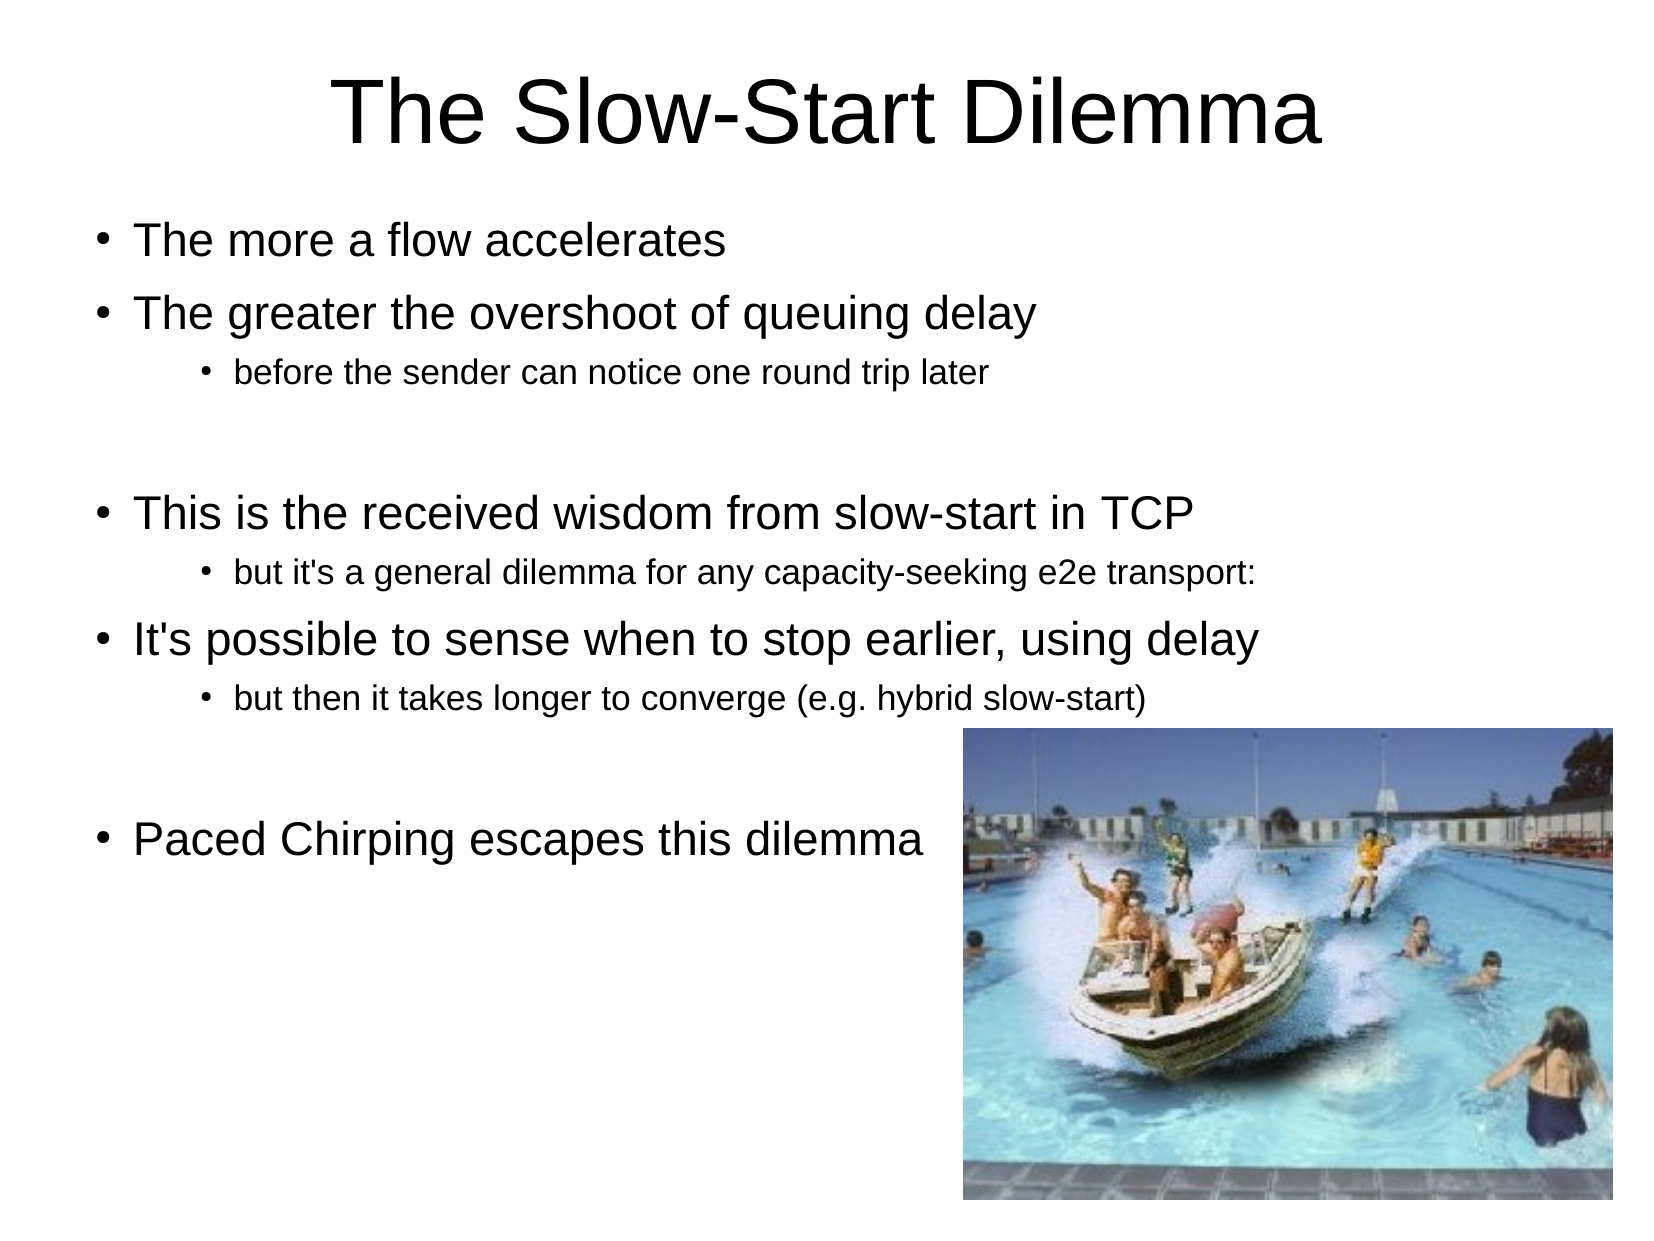

# The Slow-Start Dilemma
The more a flow accelerates
The greater the overshoot of queuing delay
before the sender can notice one round trip later
This is the received wisdom from slow-start in TCP
but it's a general dilemma for any capacity-seeking e2e transport:
It's possible to sense when to stop earlier, using delay
but then it takes longer to converge (e.g. hybrid slow-start)
Paced Chirping escapes this dilemma